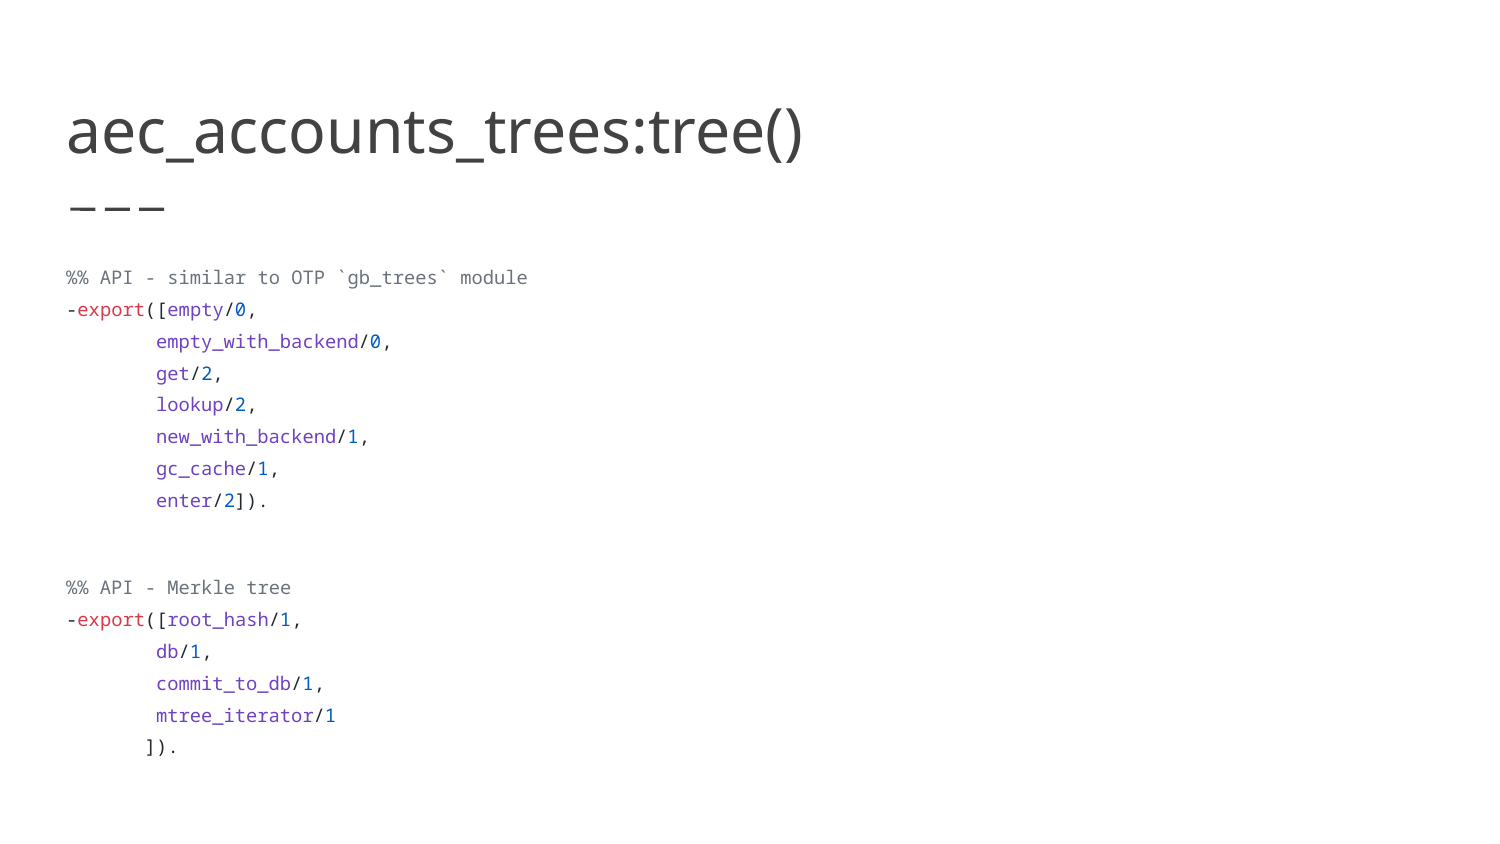

# aec_accounts_trees:tree()
%% API - similar to OTP `gb_trees` module
-export([empty/0,
 empty_with_backend/0,
 get/2,
 lookup/2,
 new_with_backend/1,
 gc_cache/1,
 enter/2]).
%% API - Merkle tree
-export([root_hash/1,
 db/1,
 commit_to_db/1,
 mtree_iterator/1
 ]).